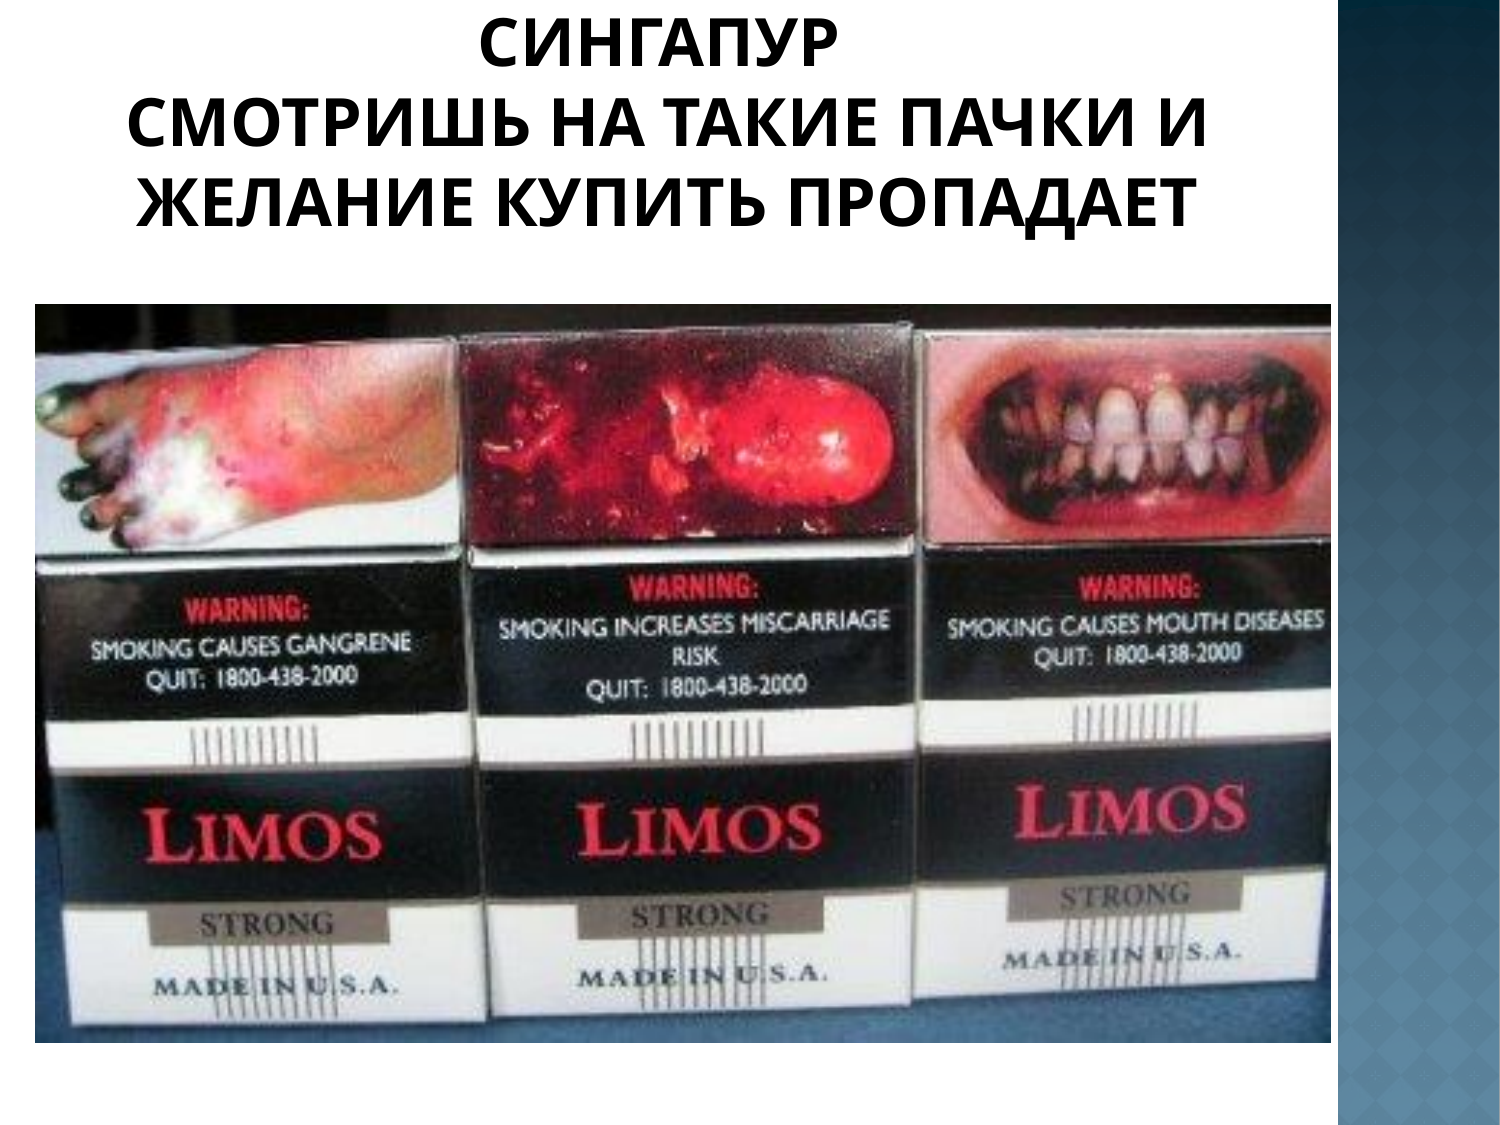

# Сингапур Смотришь на такие пачки и желание купить пропадает